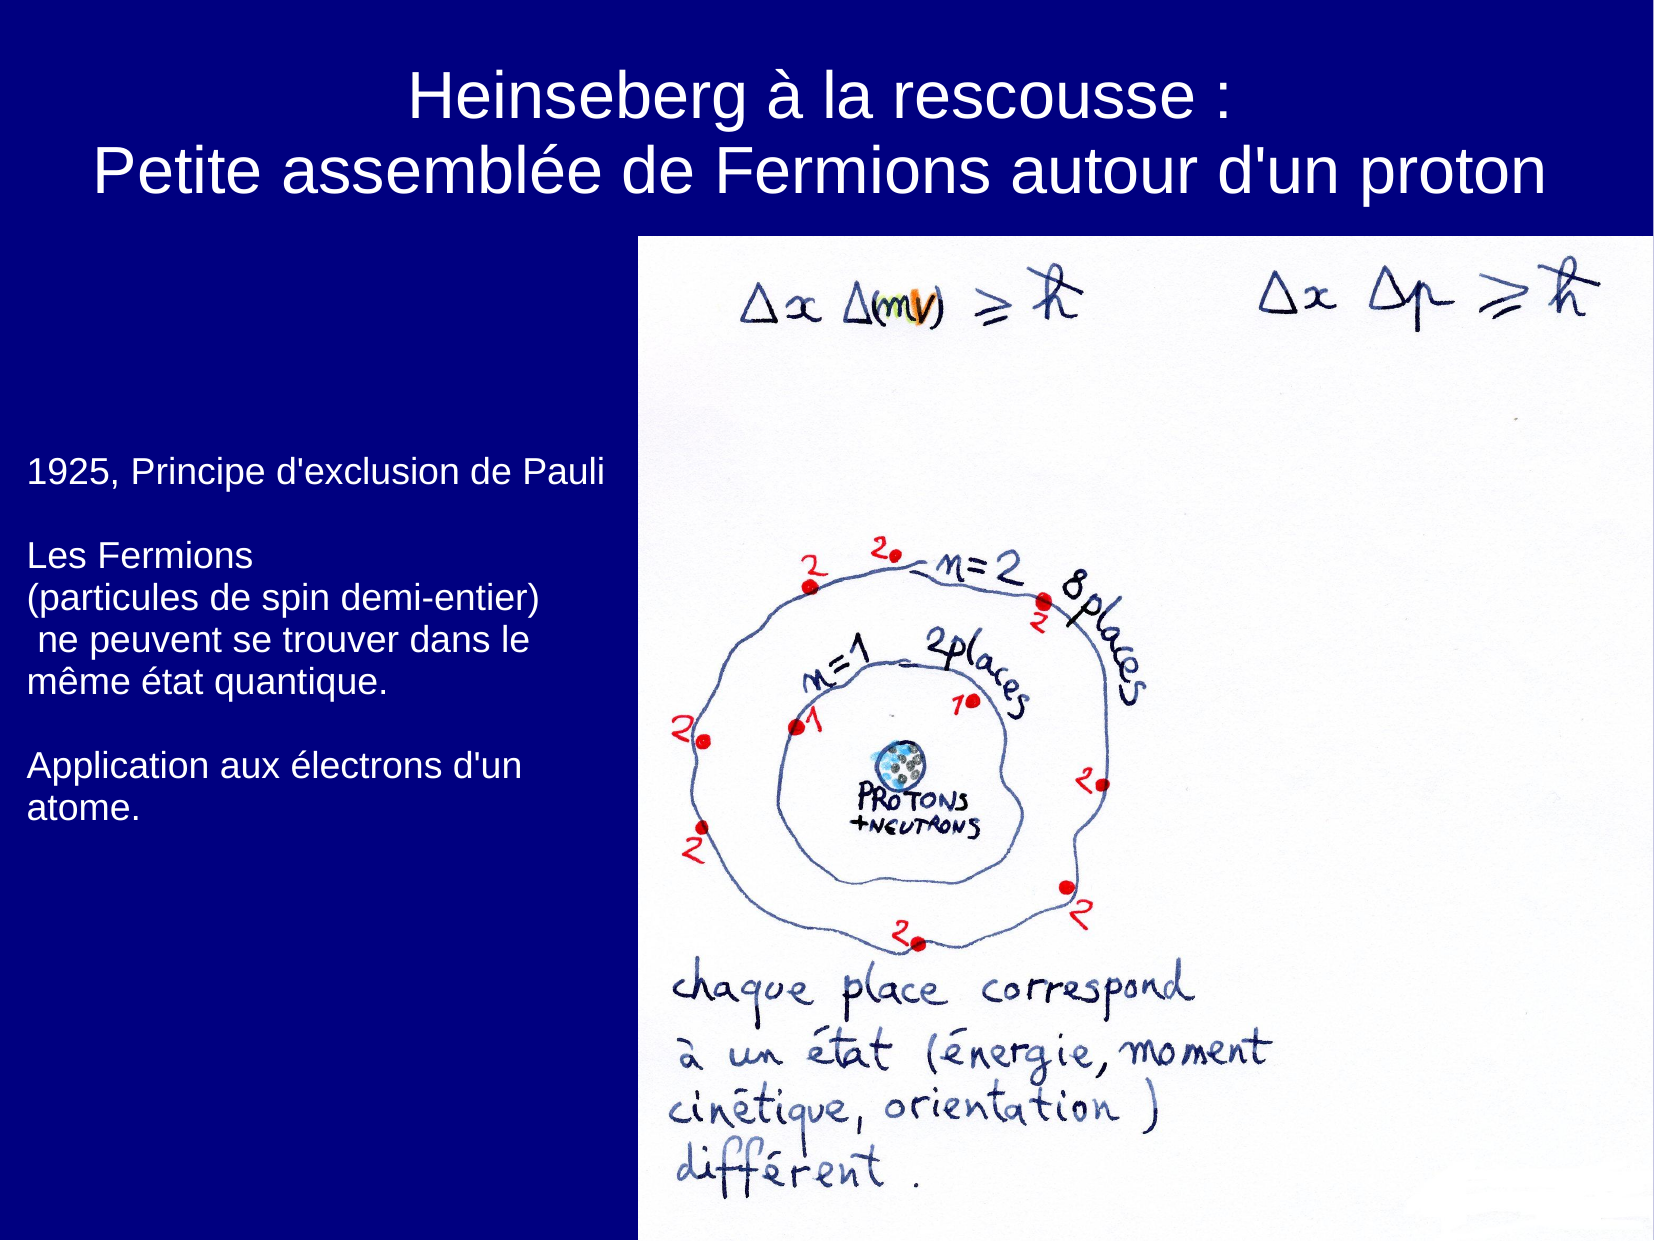

# Heinseberg à la rescousse : Petite assemblée de Fermions autour d'un proton
1925, Principe d'exclusion de Pauli
Les Fermions
(particules de spin demi-entier)
 ne peuvent se trouver dans le
même état quantique.
Application aux électrons d'un
atome.